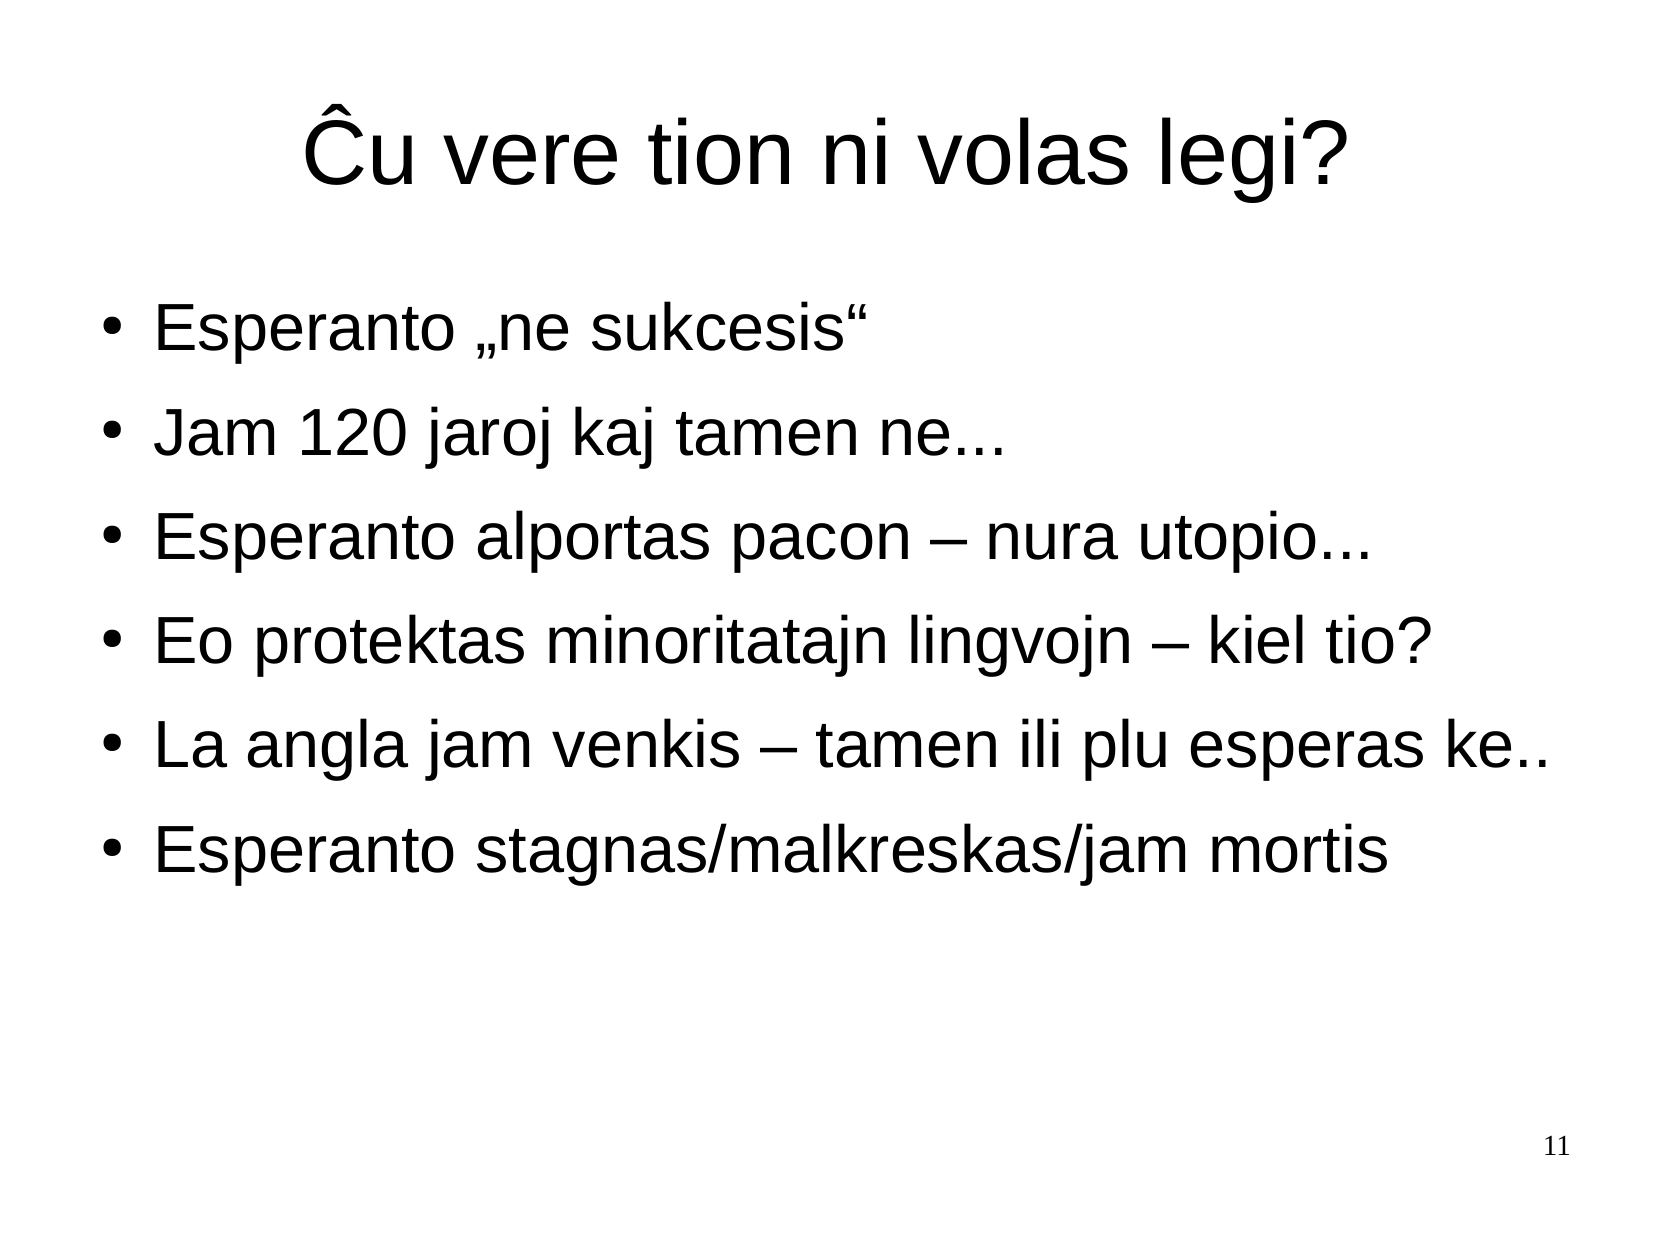

# Ĉu vere tion ni volas legi?
Esperanto „ne sukcesis“
Jam 120 jaroj kaj tamen ne...
Esperanto alportas pacon – nura utopio...
Eo protektas minoritatajn lingvojn – kiel tio?
La angla jam venkis – tamen ili plu esperas ke..
Esperanto stagnas/malkreskas/jam mortis
11